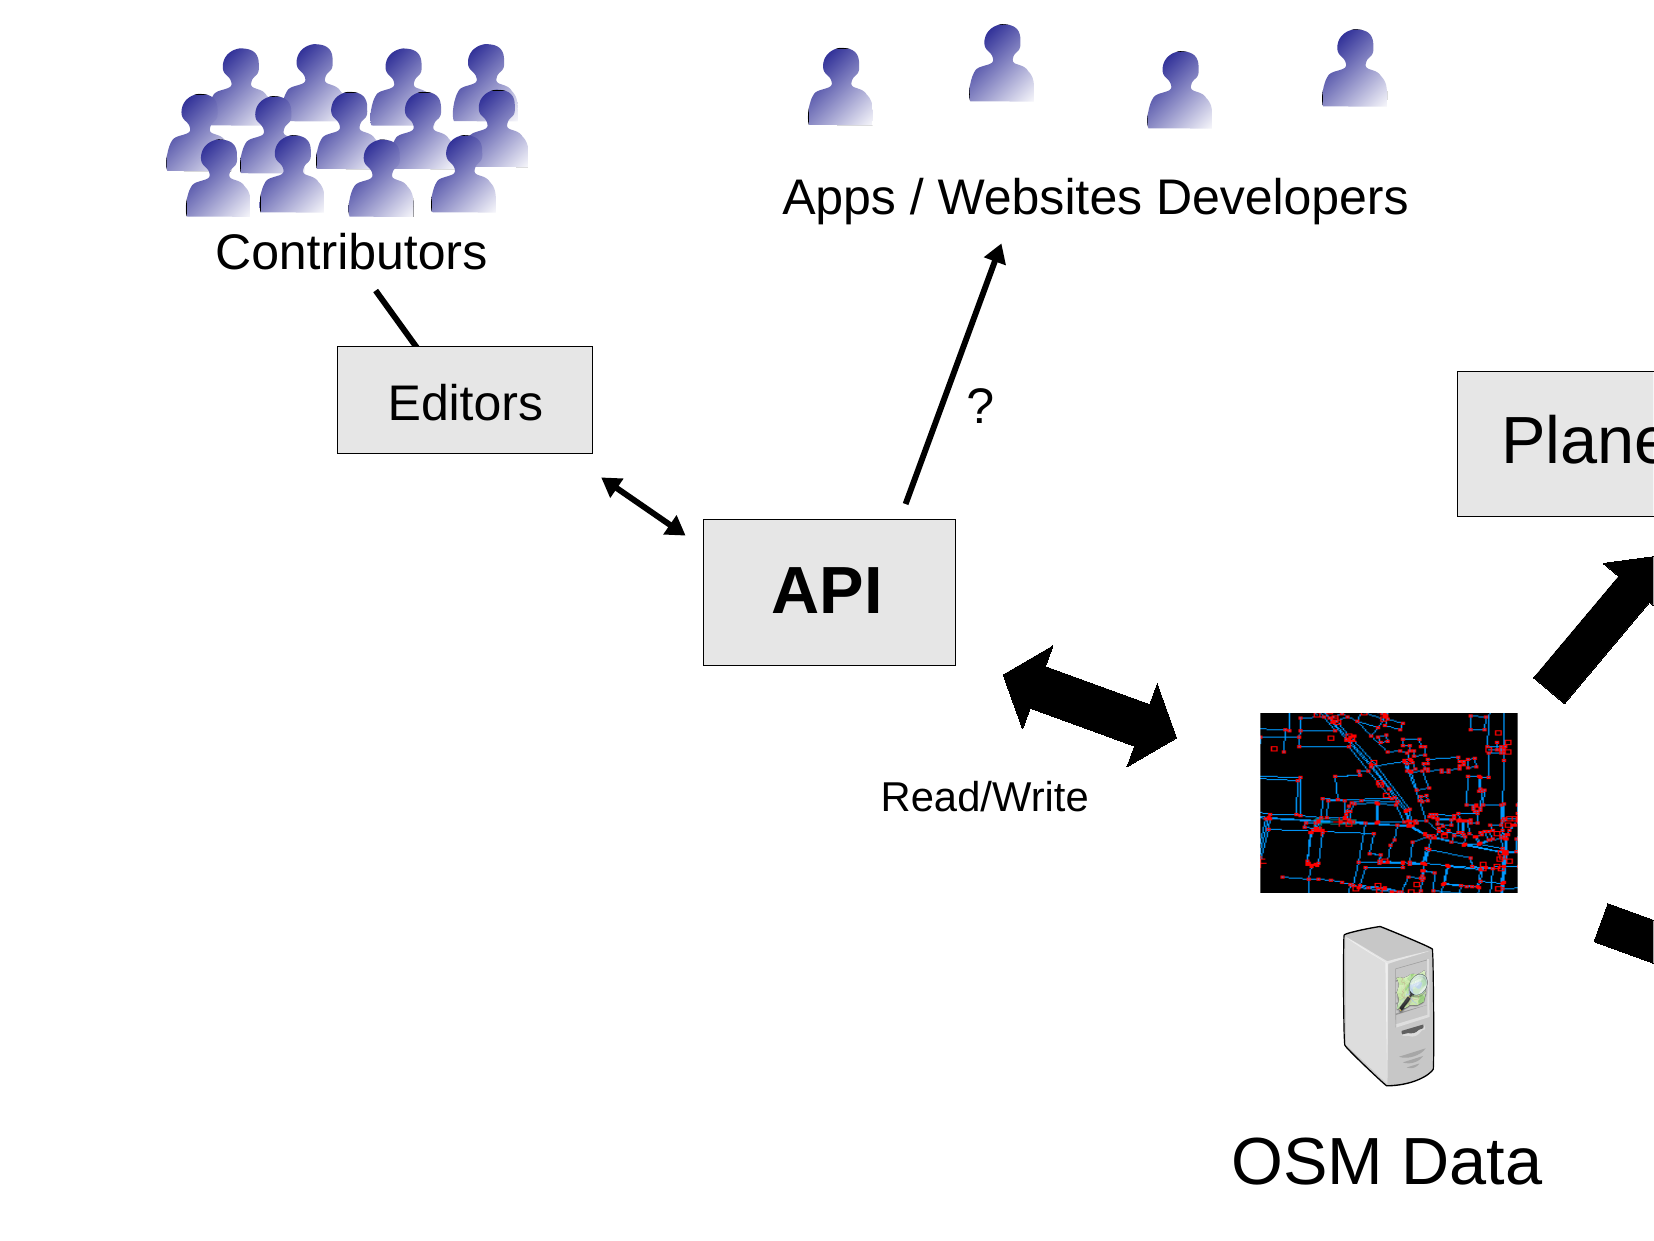

Apps / Websites Developers
Contributors
Editors
?
Planet downloads
API
Read/Write
# OSM Data